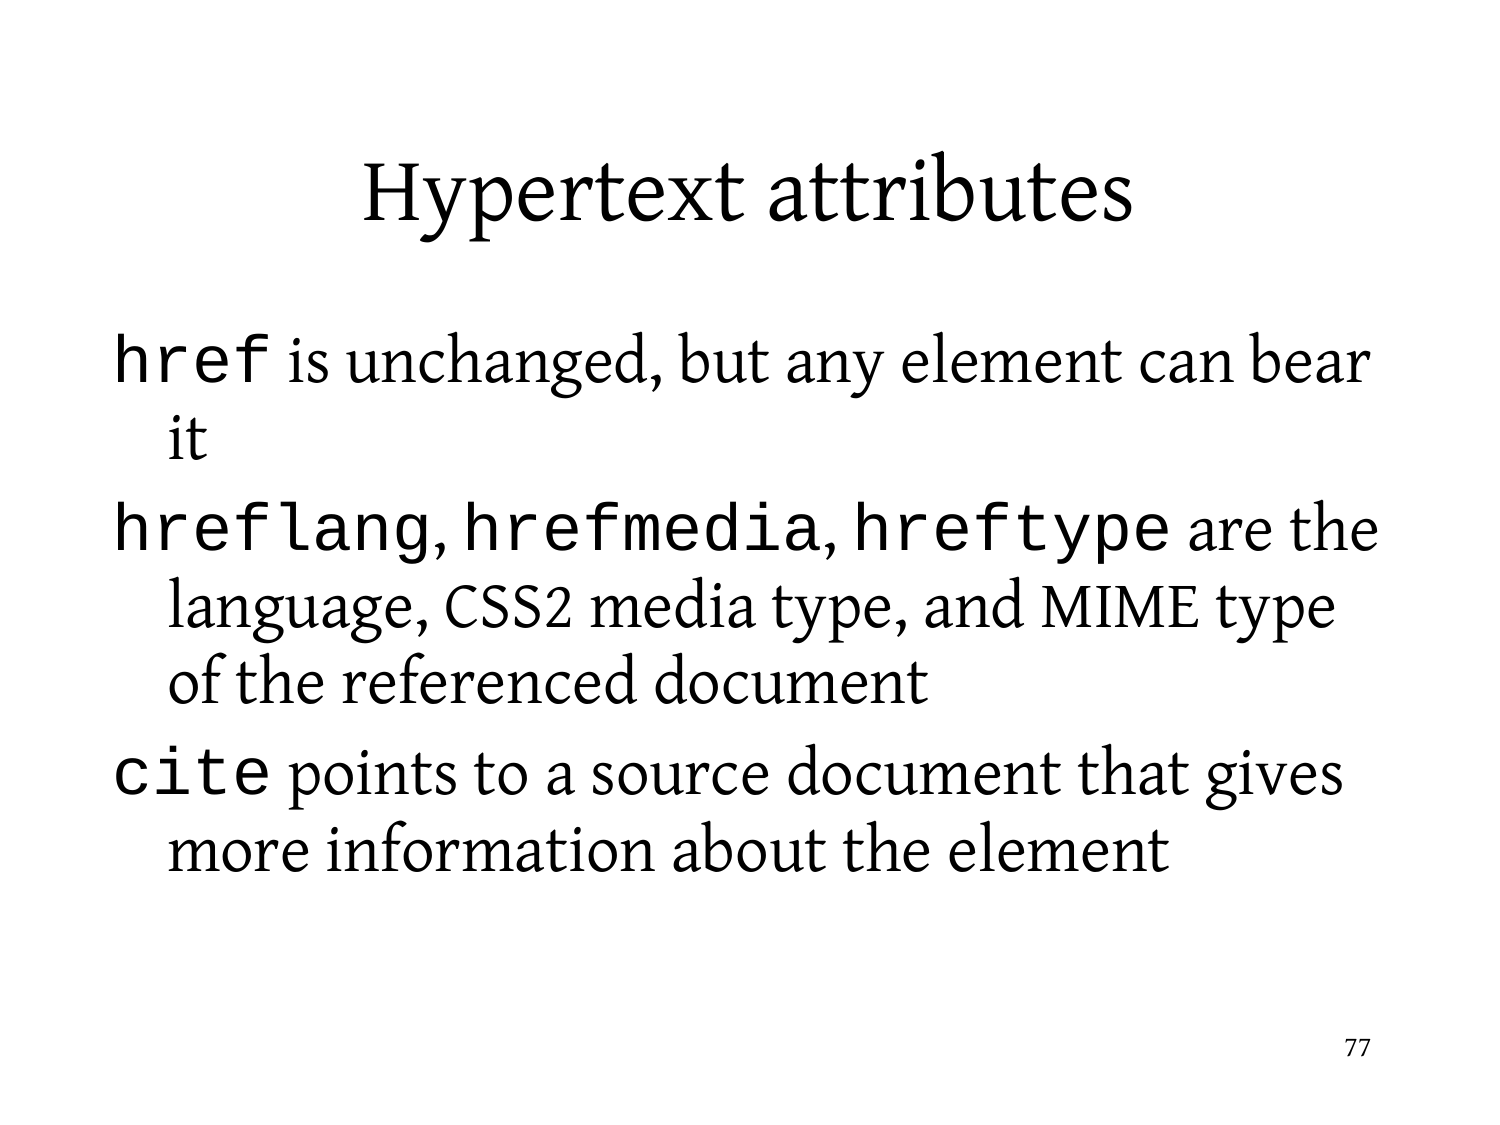

# Hypertext attributes
href is unchanged, but any element can bear it
hreflang, hrefmedia, hreftype are the language, CSS2 media type, and MIME type of the referenced document
cite points to a source document that gives more information about the element